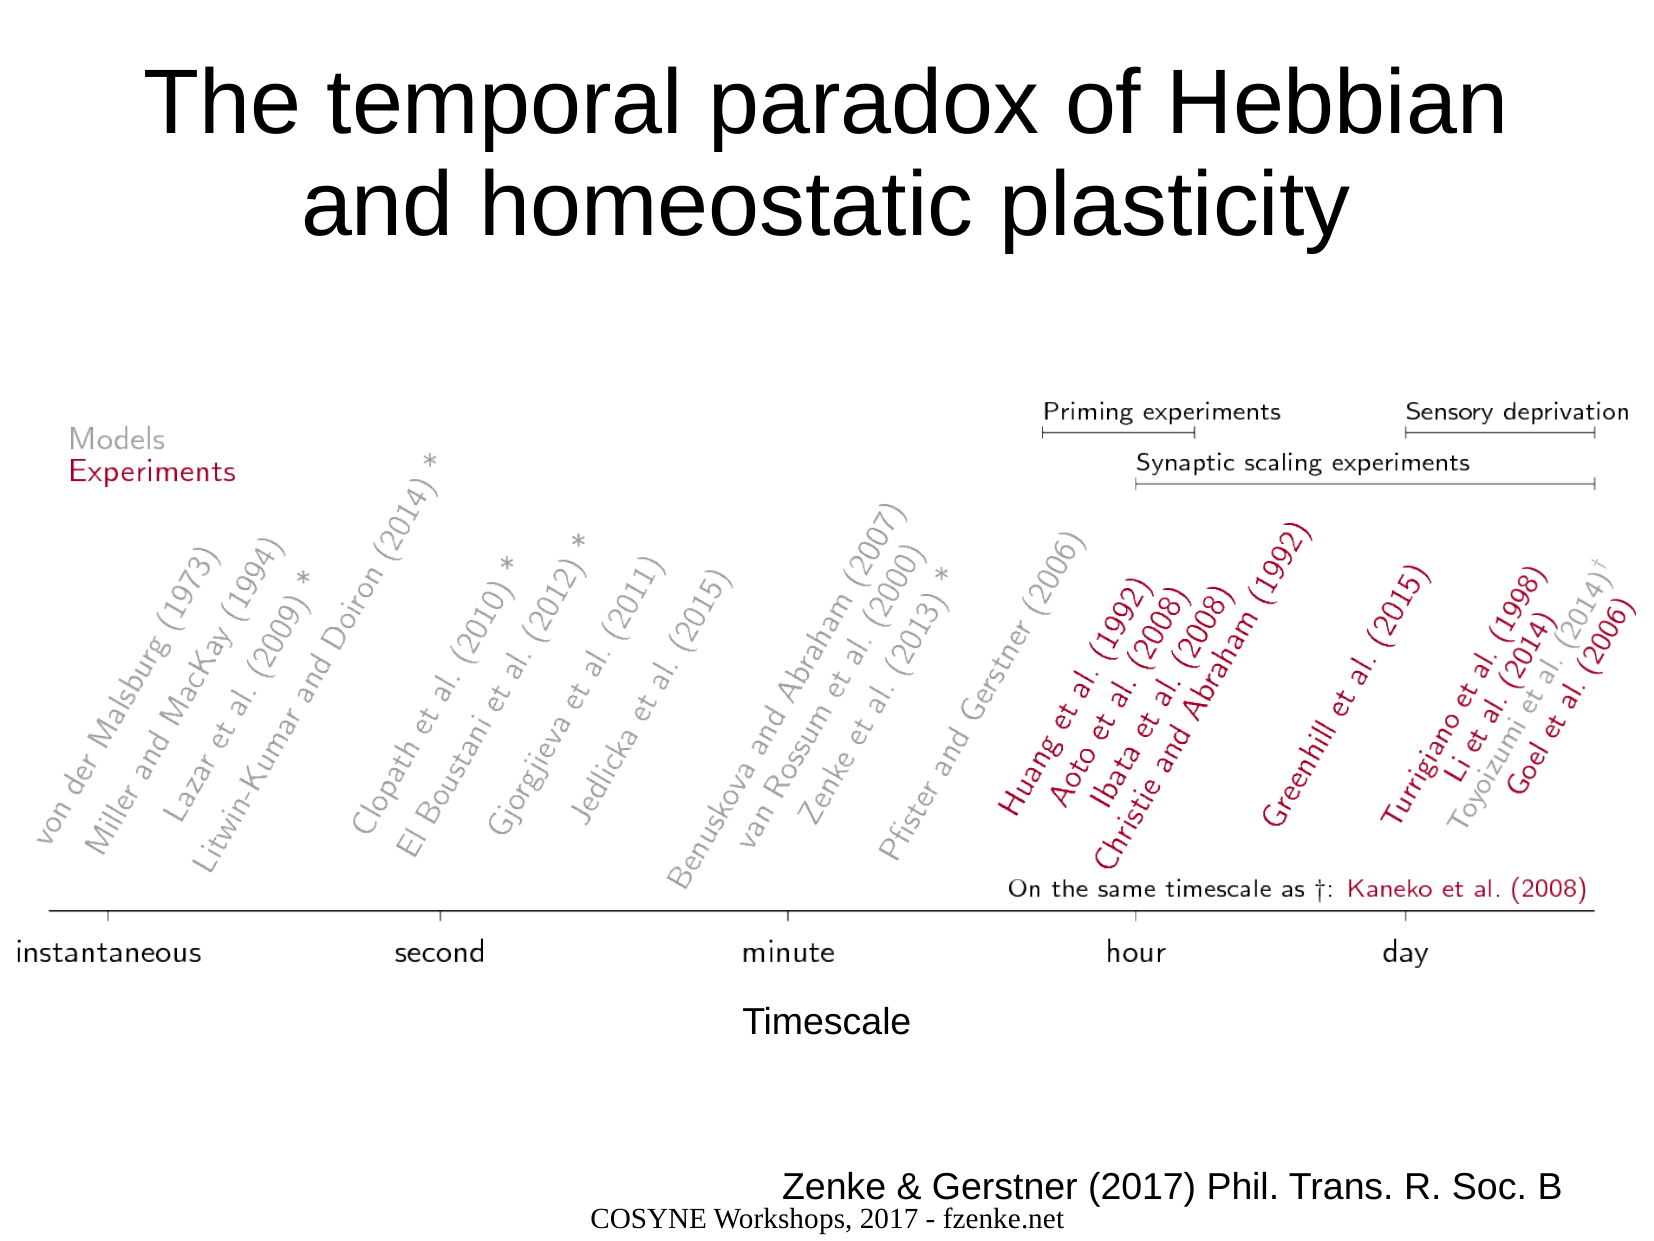

# The temporal paradox of Hebbian and homeostatic plasticity
Timescale
Zenke & Gerstner (2017) Phil. Trans. R. Soc. B
COSYNE Workshops, 2017 - fzenke.net